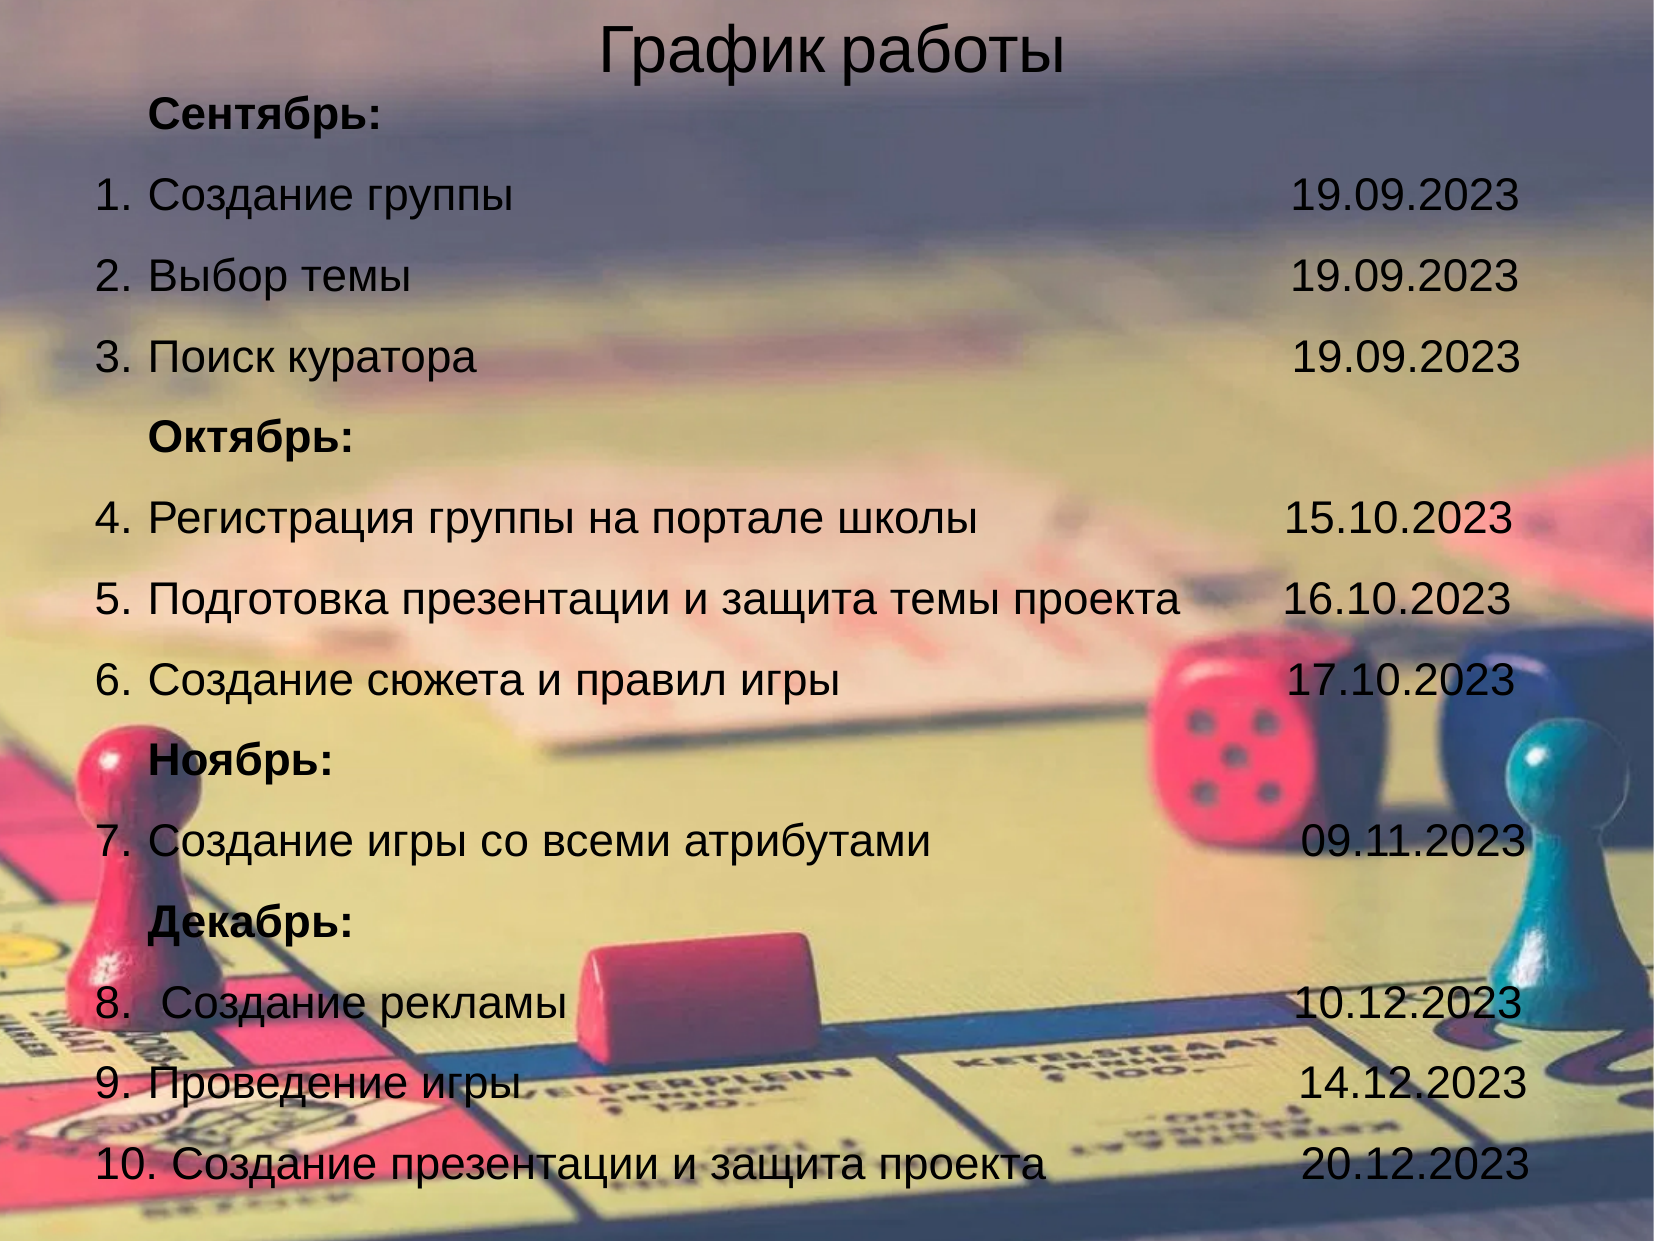

# График работы
Сентябрь:
Создание группы 19.09.2023
Выбор темы 19.09.2023
Поиск куратора 19.09.2023
Октябрь:
Регистрация группы на портале школы 15.10.2023
Подготовка презентации и защита темы проекта 16.10.2023
Создание сюжета и правил игры 17.10.2023
Ноябрь:
Создание игры со всеми атрибутами 09.11.2023
Декабрь:
 Создание рекламы 10.12.2023
Проведение игры 14.12.2023
 Создание презентации и защита проекта 20.12.2023